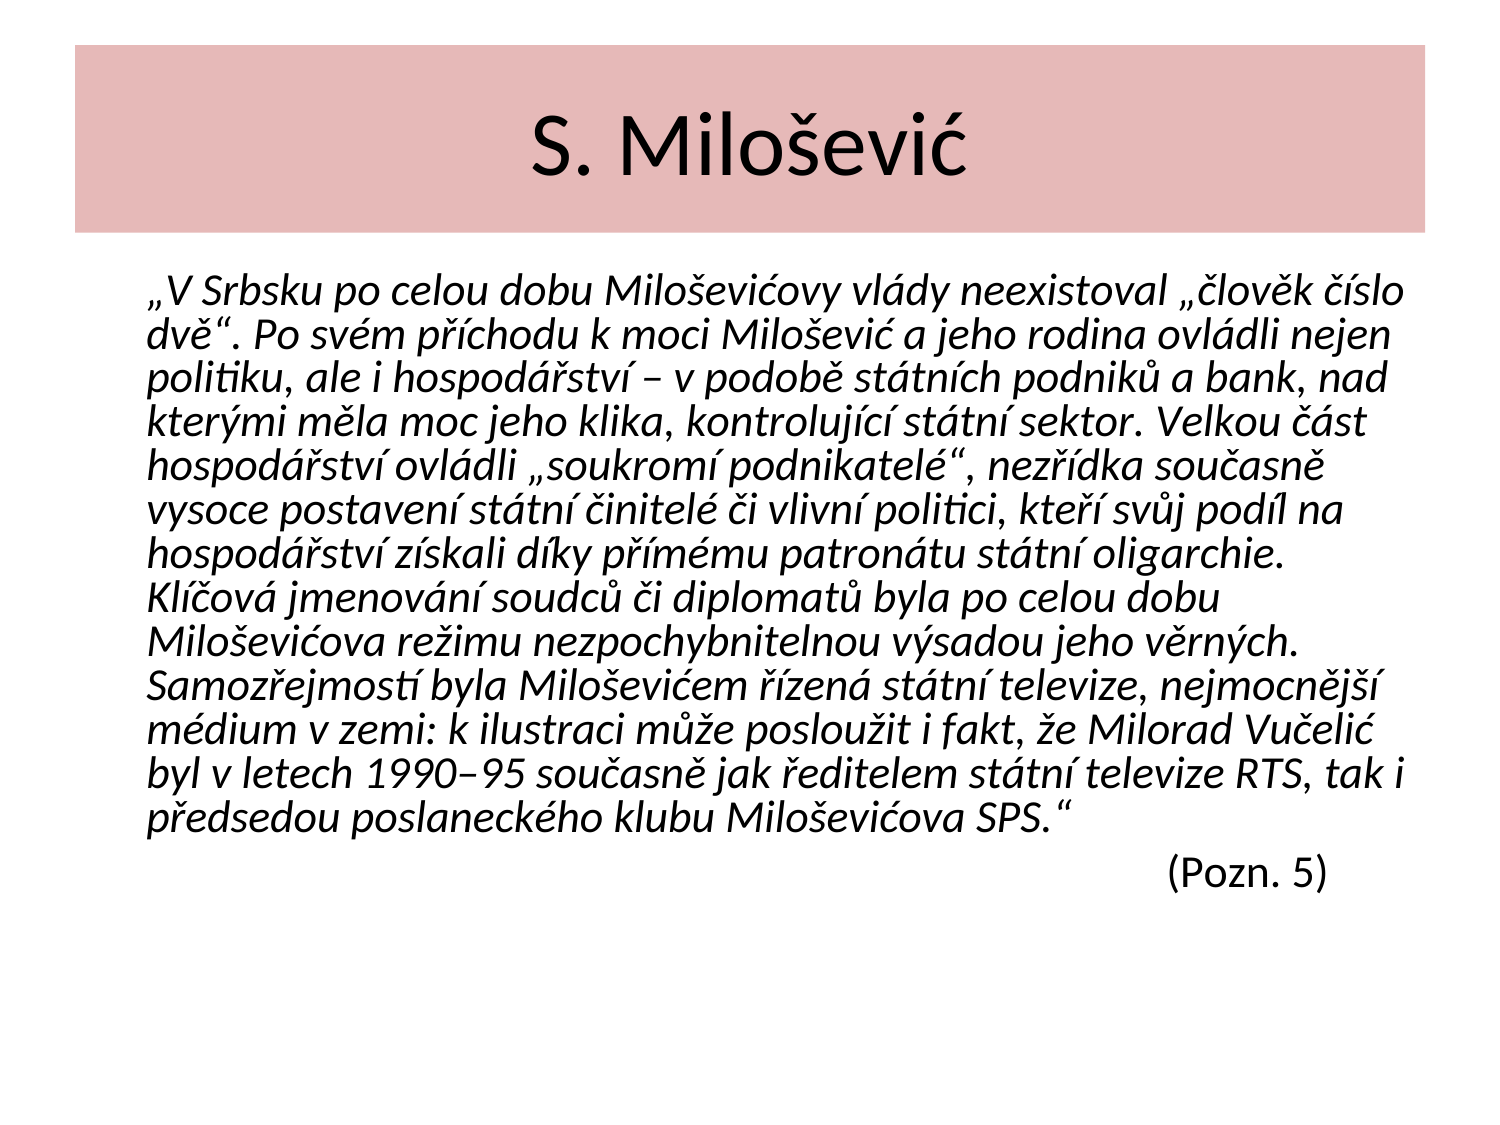

# S. Milošević
	„V Srbsku po celou dobu Miloševićovy vlády neexistoval „člověk číslo dvě“. Po svém příchodu k moci Milošević a jeho rodina ovládli nejen politiku, ale i hospodářství – v podobě státních podniků a bank, nad kterými měla moc jeho klika, kontrolující státní sektor. Velkou část hospodářství ovládli „soukromí podnikatelé“, nezřídka současně vysoce postavení státní činitelé či vlivní politici, kteří svůj podíl na hospodářství získali díky přímému patronátu státní oligarchie. Klíčová jmenování soudců či diplomatů byla po celou dobu Miloševićova režimu nezpochybnitelnou výsadou jeho věrných. Samozřejmostí byla Miloševićem řízená státní televize, nejmocnější médium v zemi: k ilustraci může posloužit i fakt, že Milorad Vučelić byl v letech 1990–95 současně jak ředitelem státní televize RTS, tak i předsedou poslaneckého klubu Miloševićova SPS.“
 (Pozn. 5)